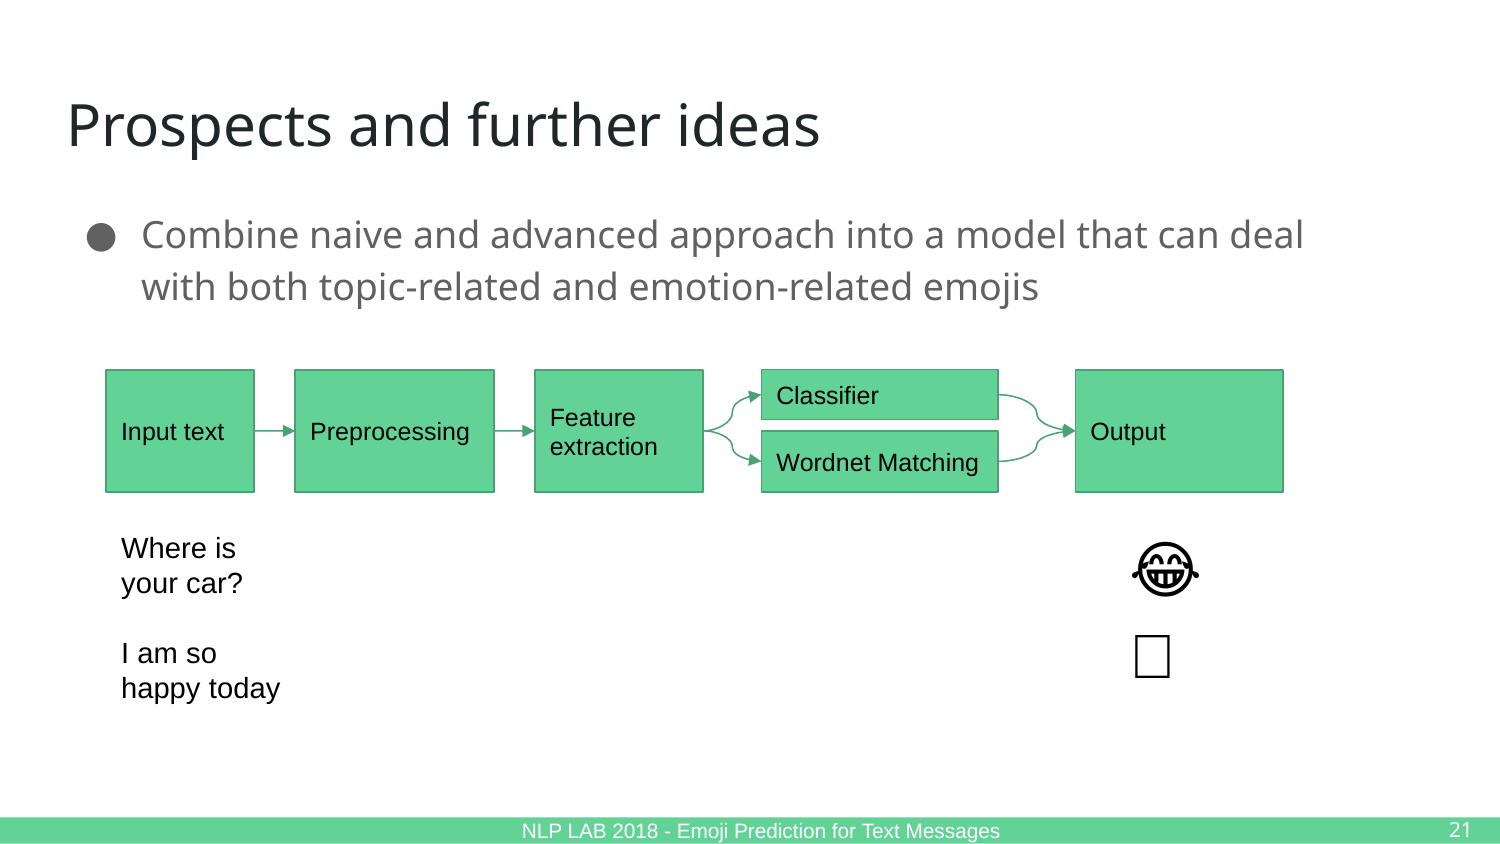

# Prospects and further ideas
Combine naive and advanced approach into a model that can deal with both topic-related and emotion-related emojis
Input text
Preprocessing
Feature extraction
Classifier
Output
Wordnet Matching
😂
🚐
Where is your car?
I am so happy today